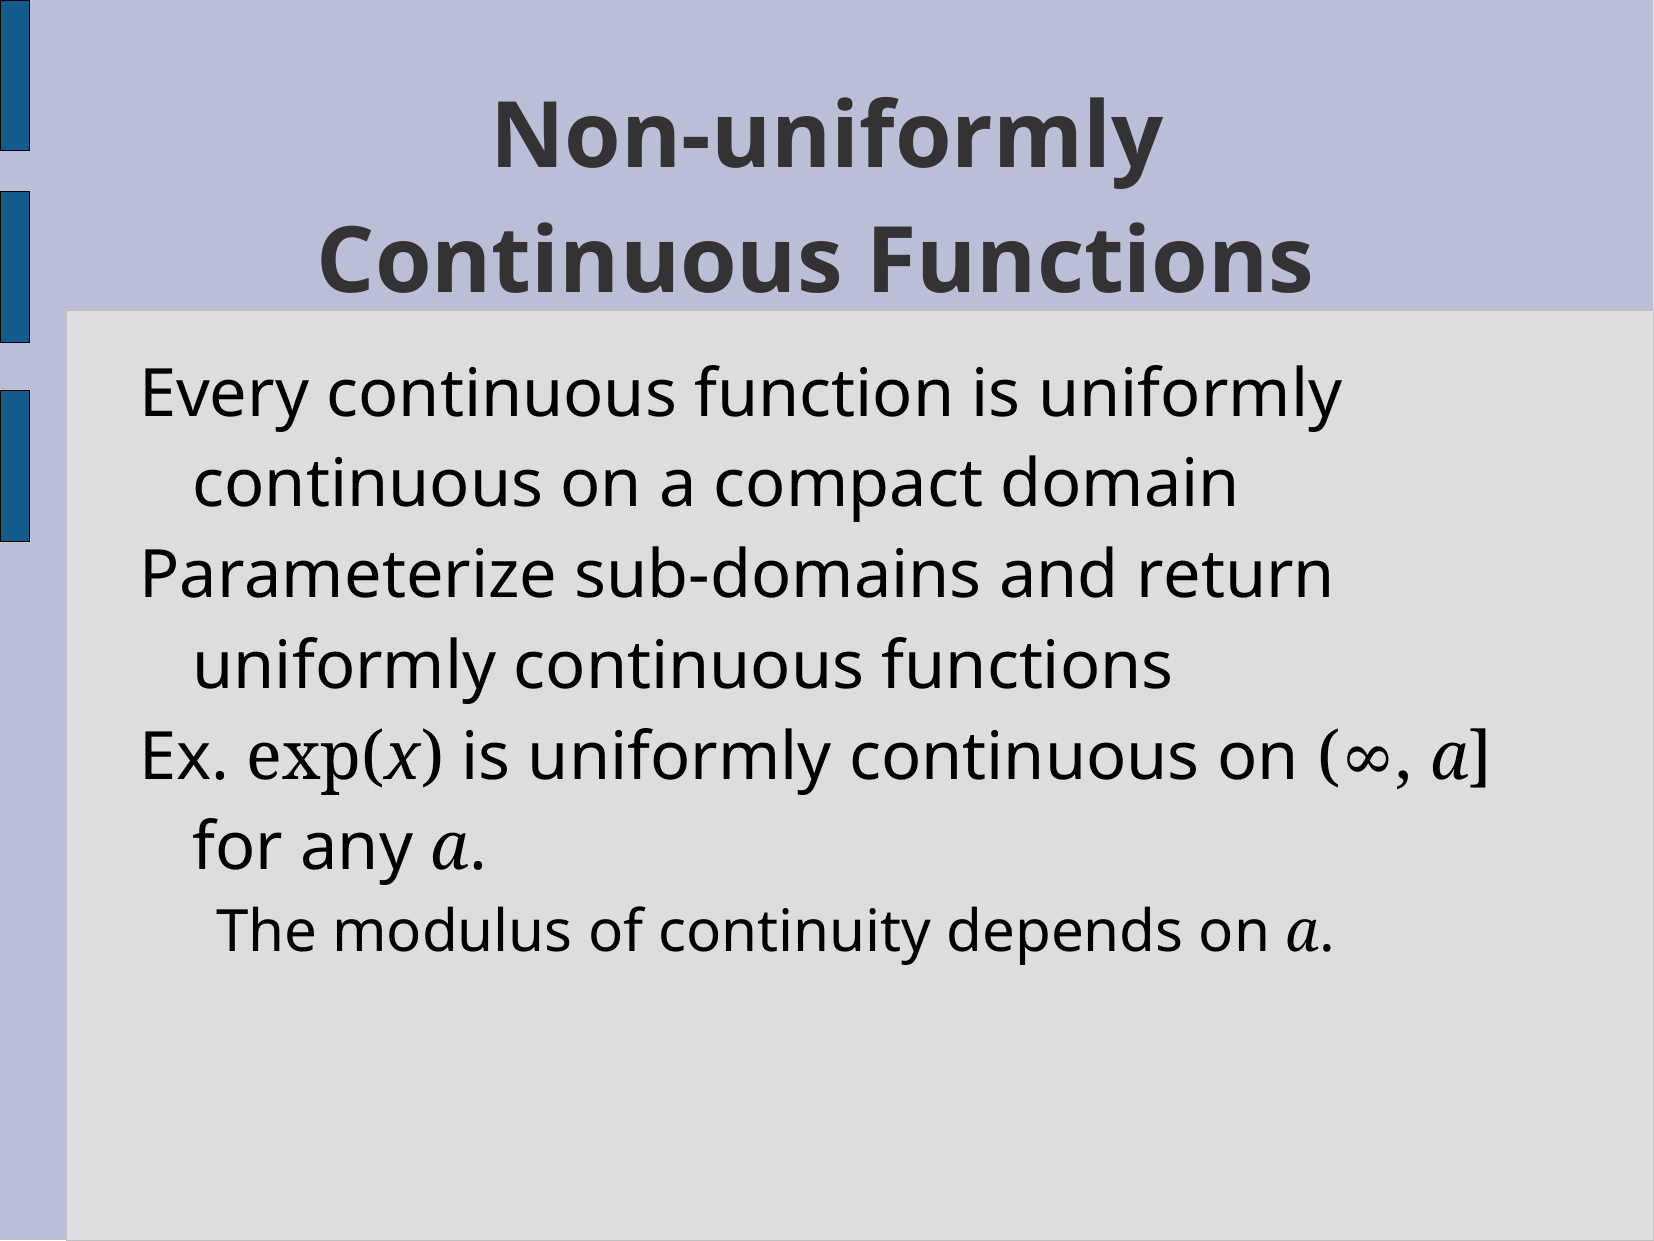

# Non-uniformly Continuous Functions
Every continuous function is uniformly continuous on a compact domain
Parameterize sub-domains and return uniformly continuous functions
Ex. exp(x) is uniformly continuous on (∞, a] for any a.
The modulus of continuity depends on a.